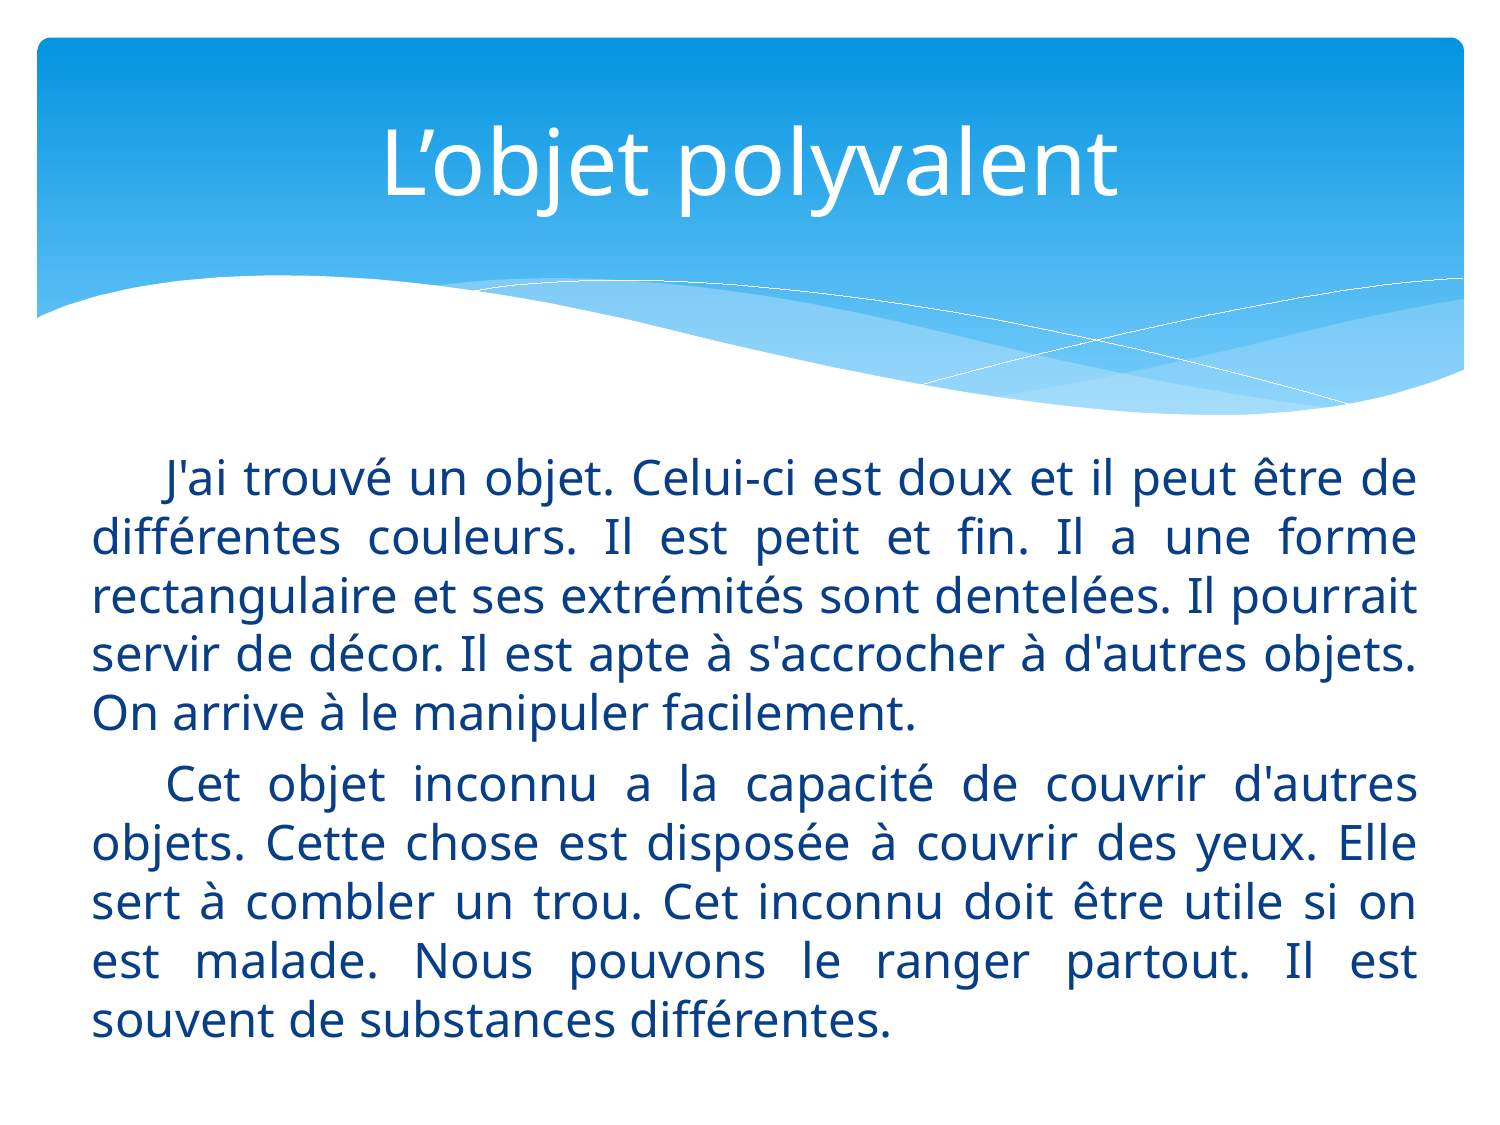

L’objet polyvalent
# J'ai trouvé un objet. Celui-ci est doux et il peut être de différentes couleurs. Il est petit et fin. Il a une forme rectangulaire et ses extrémités sont dentelées. Il pourrait servir de décor. Il est apte à s'accrocher à d'autres objets. On arrive à le manipuler facilement.
	Cet objet inconnu a la capacité de couvrir d'autres objets. Cette chose est disposée à couvrir des yeux. Elle sert à combler un trou. Cet inconnu doit être utile si on est malade. Nous pouvons le ranger partout. Il est souvent de substances différentes.